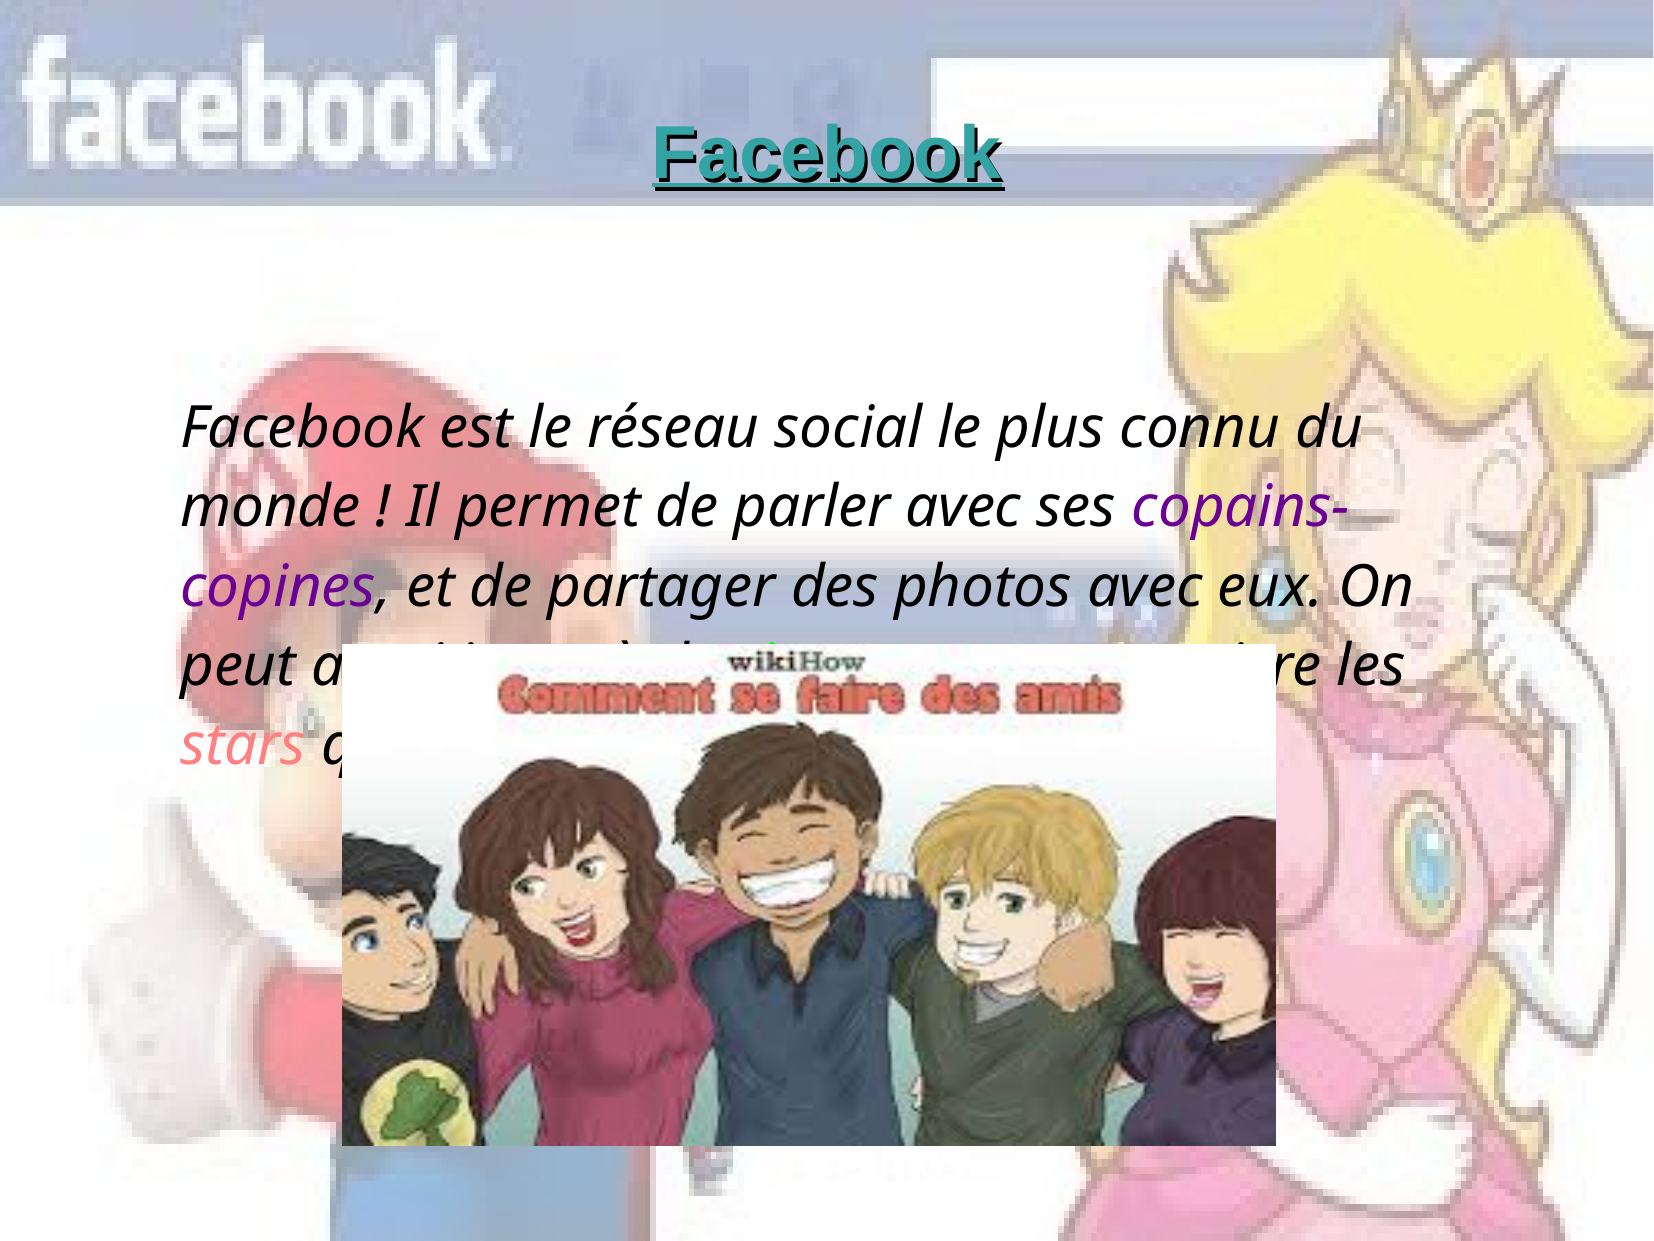

# Facebook
Facebook est le réseau social le plus connu du monde ! Il permet de parler avec ses copains-copines, et de partager des photos avec eux. On peut aussi jouer à des jeux sympas, et suivre les stars qu'on aime.